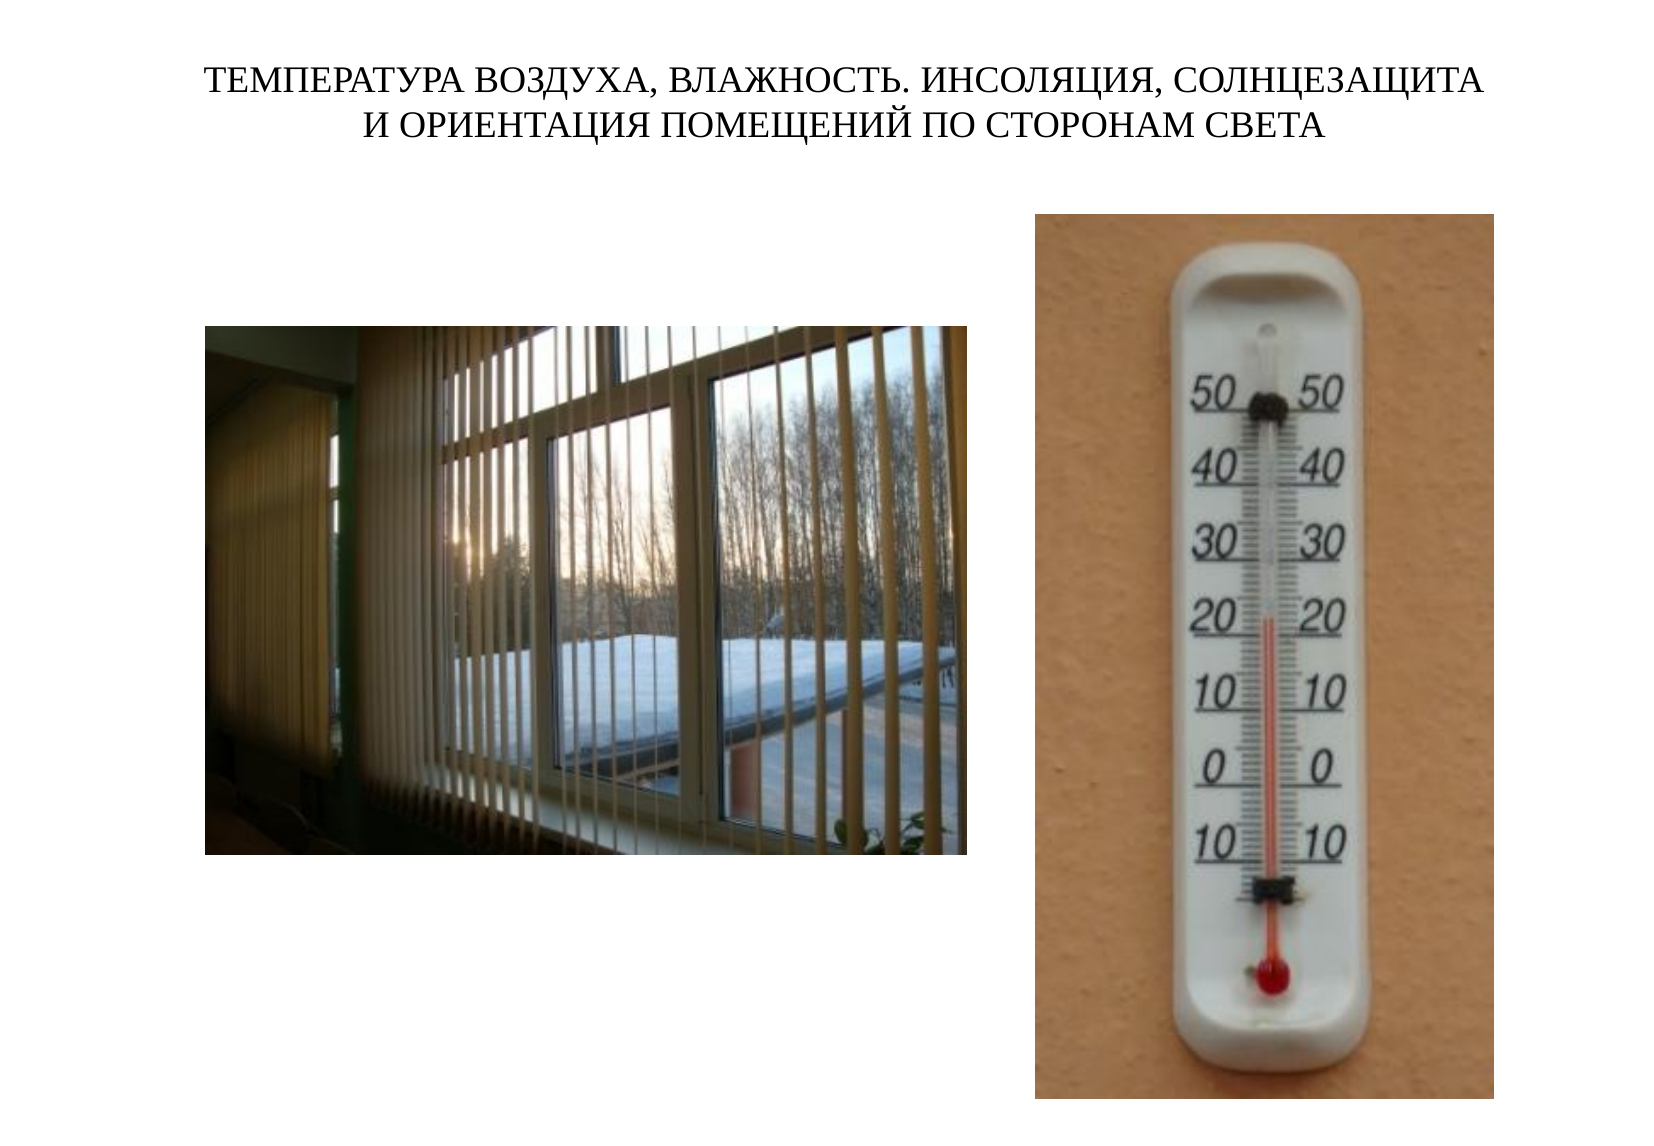

ТЕМПЕРАТУРА ВОЗДУХА, ВЛАЖНОСТЬ. ИНСОЛЯЦИЯ, СОЛНЦЕЗАЩИТА И ОРИЕНТАЦИЯ ПОМЕЩЕНИЙ ПО СТОРОНАМ СВЕТА